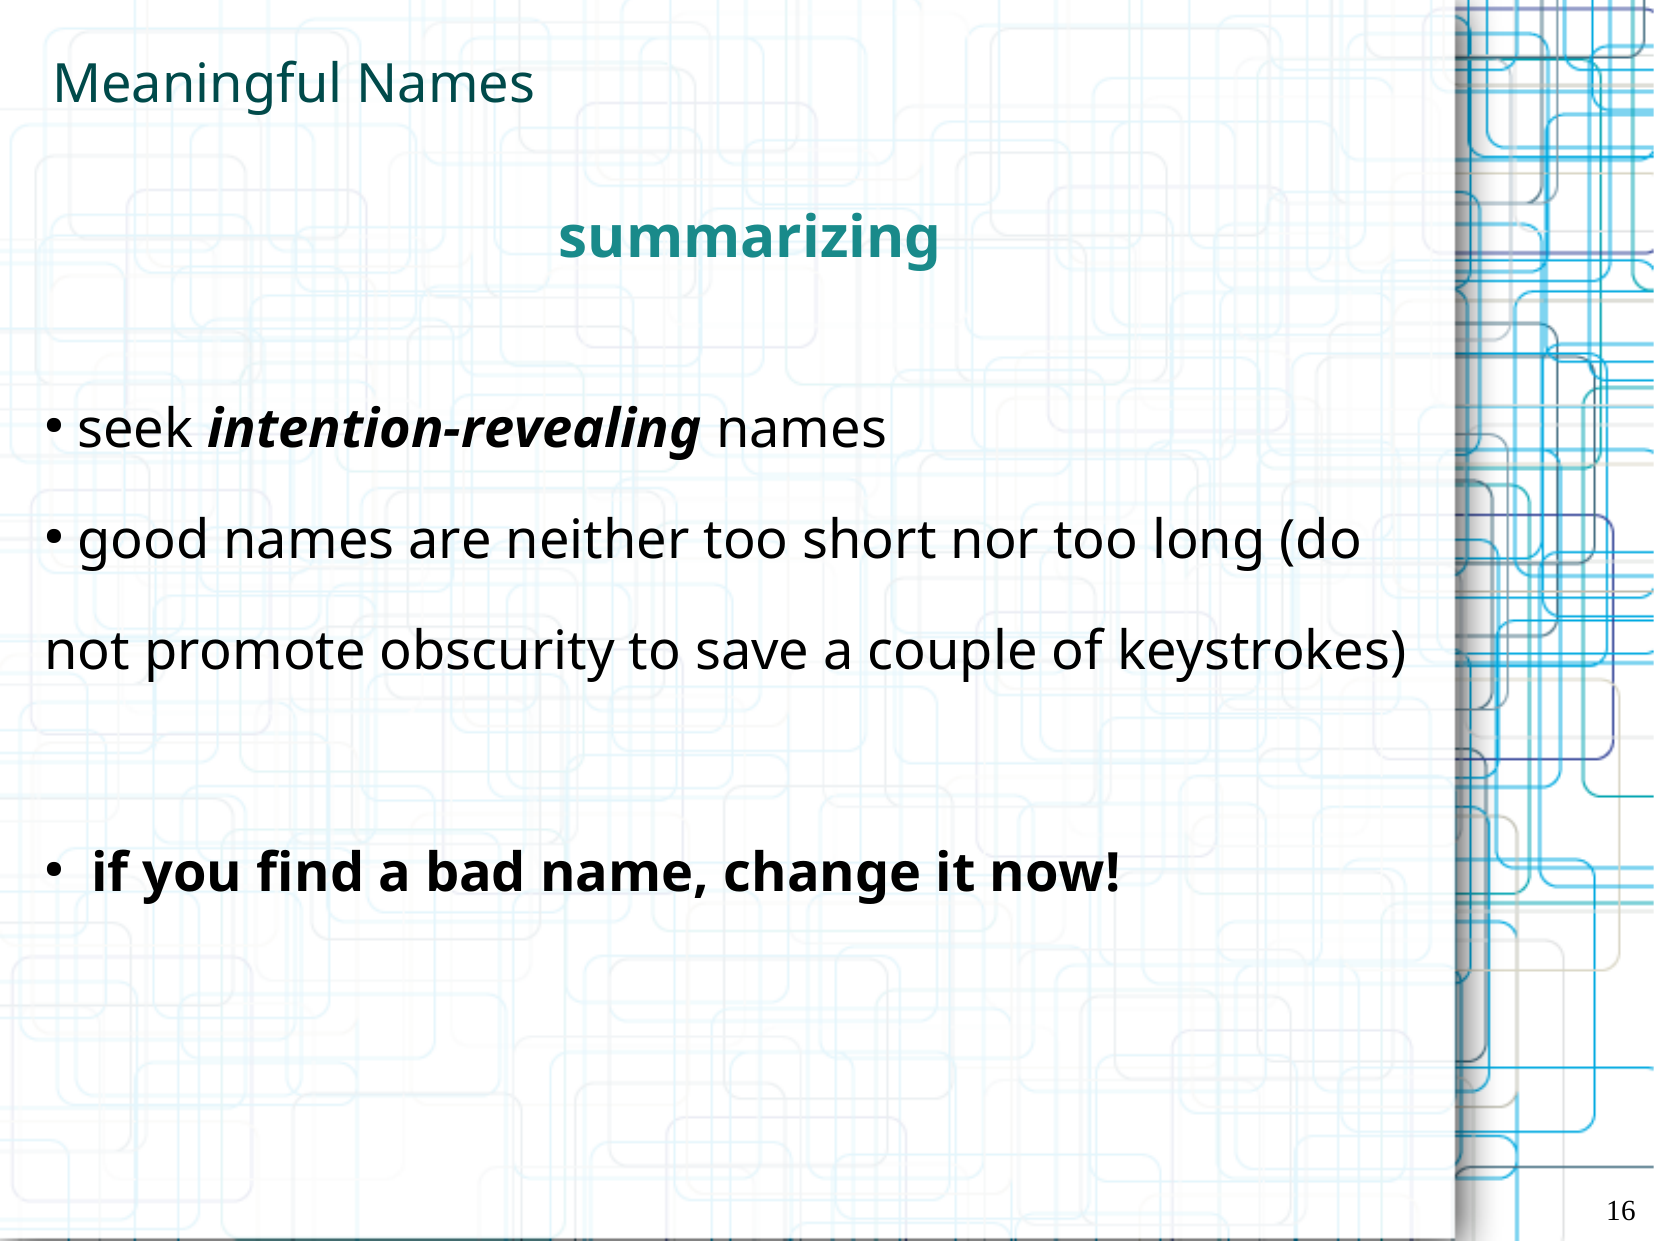

Meaningful Names
summarizing
 seek intention-revealing names
 good names are neither too short nor too long (do not promote obscurity to save a couple of keystrokes)
 if you find a bad name, change it now!
16